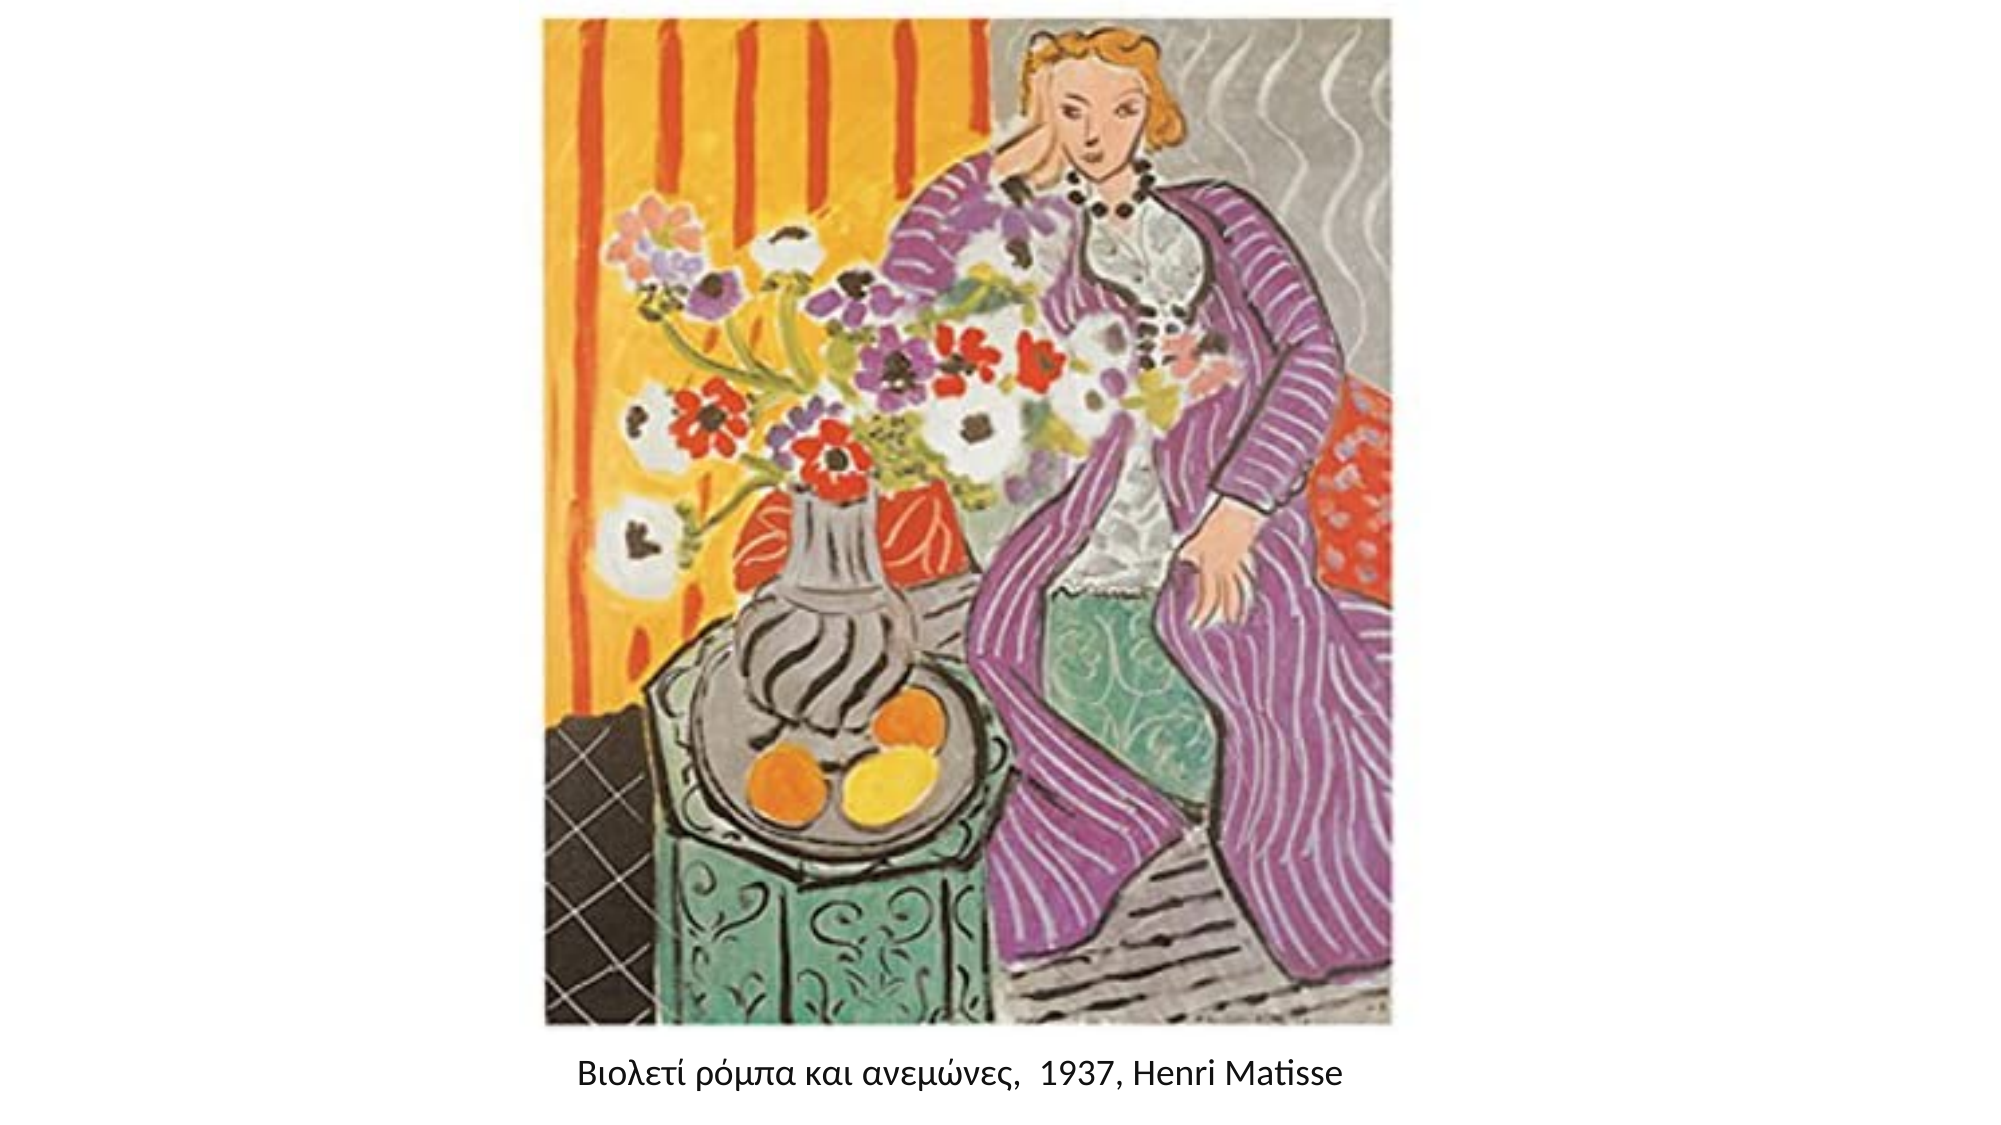

Βιολετί ρόμπα και ανεμώνες, 1937, Henri Matisse